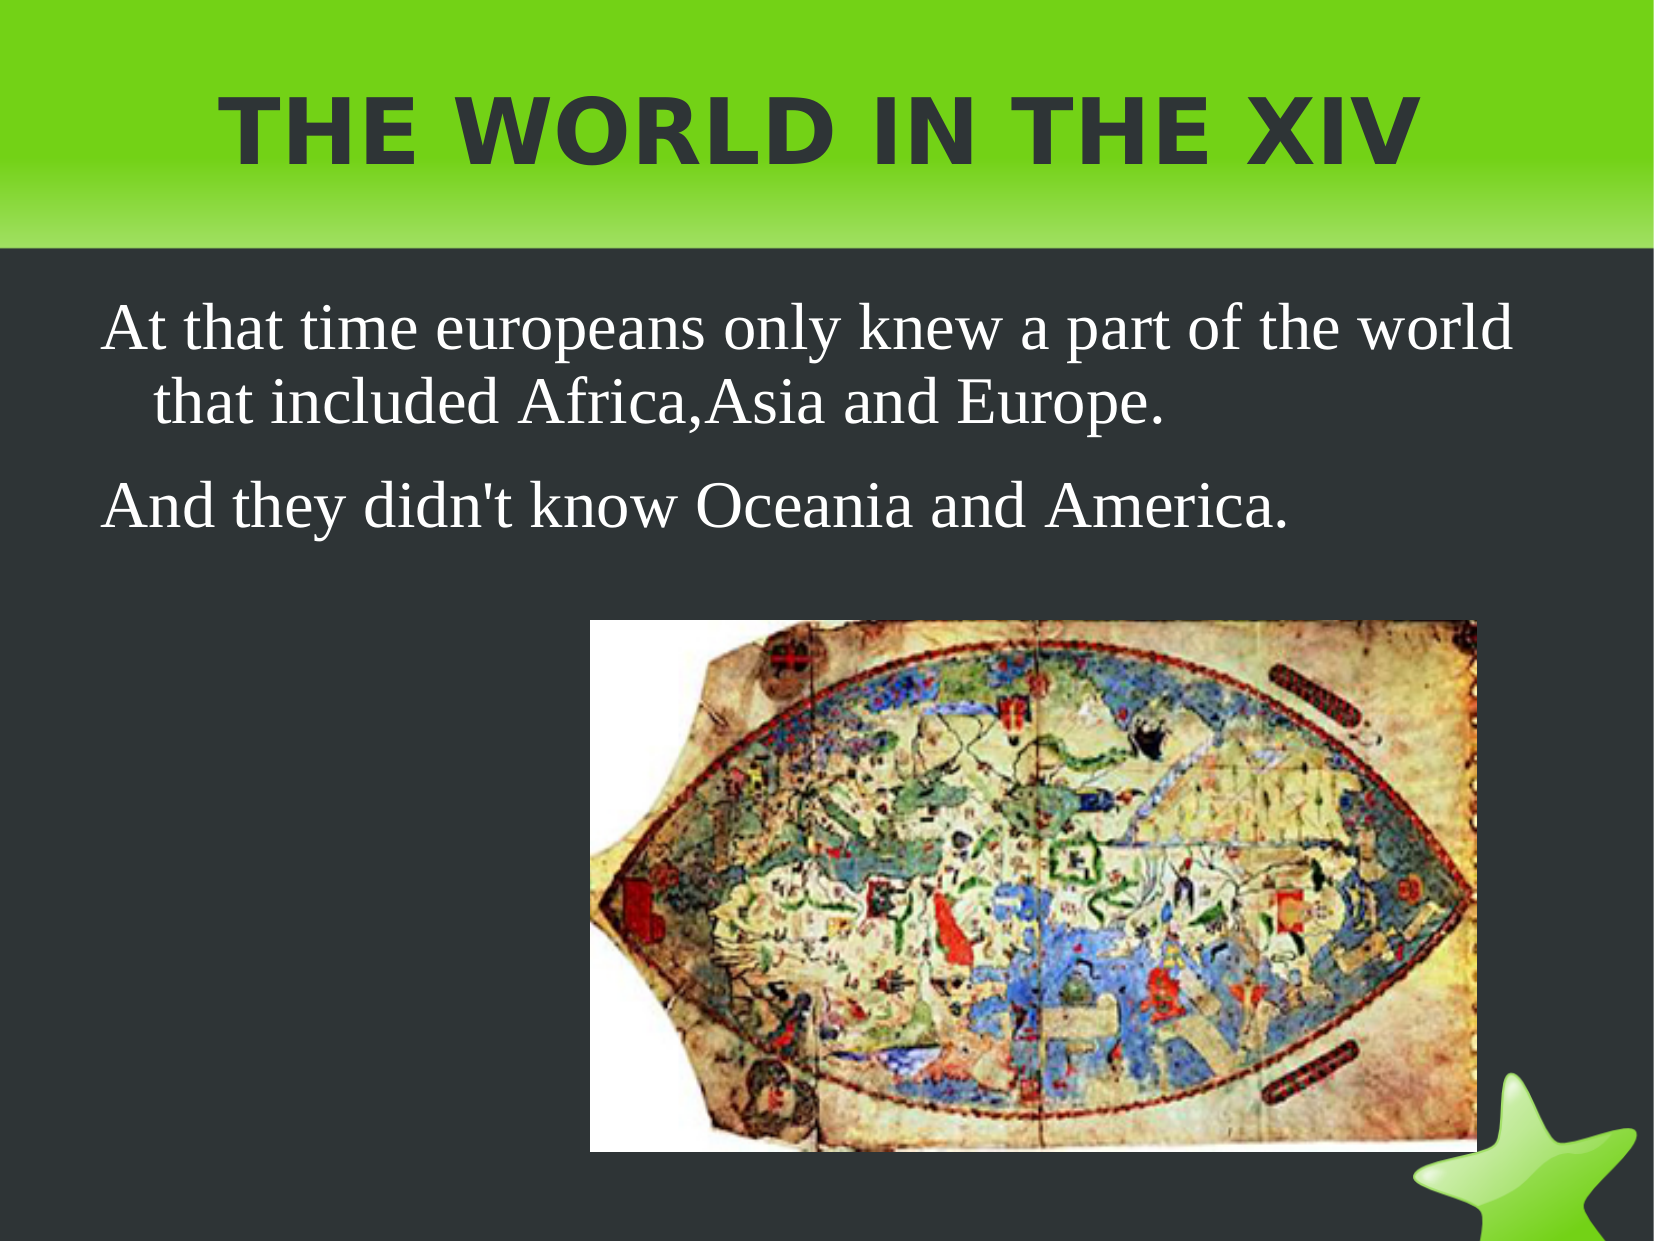

# THE WORLD IN THE XIV
At that time europeans only knew a part of the world that included Africa,Asia and Europe.
And they didn't know Oceania and America.